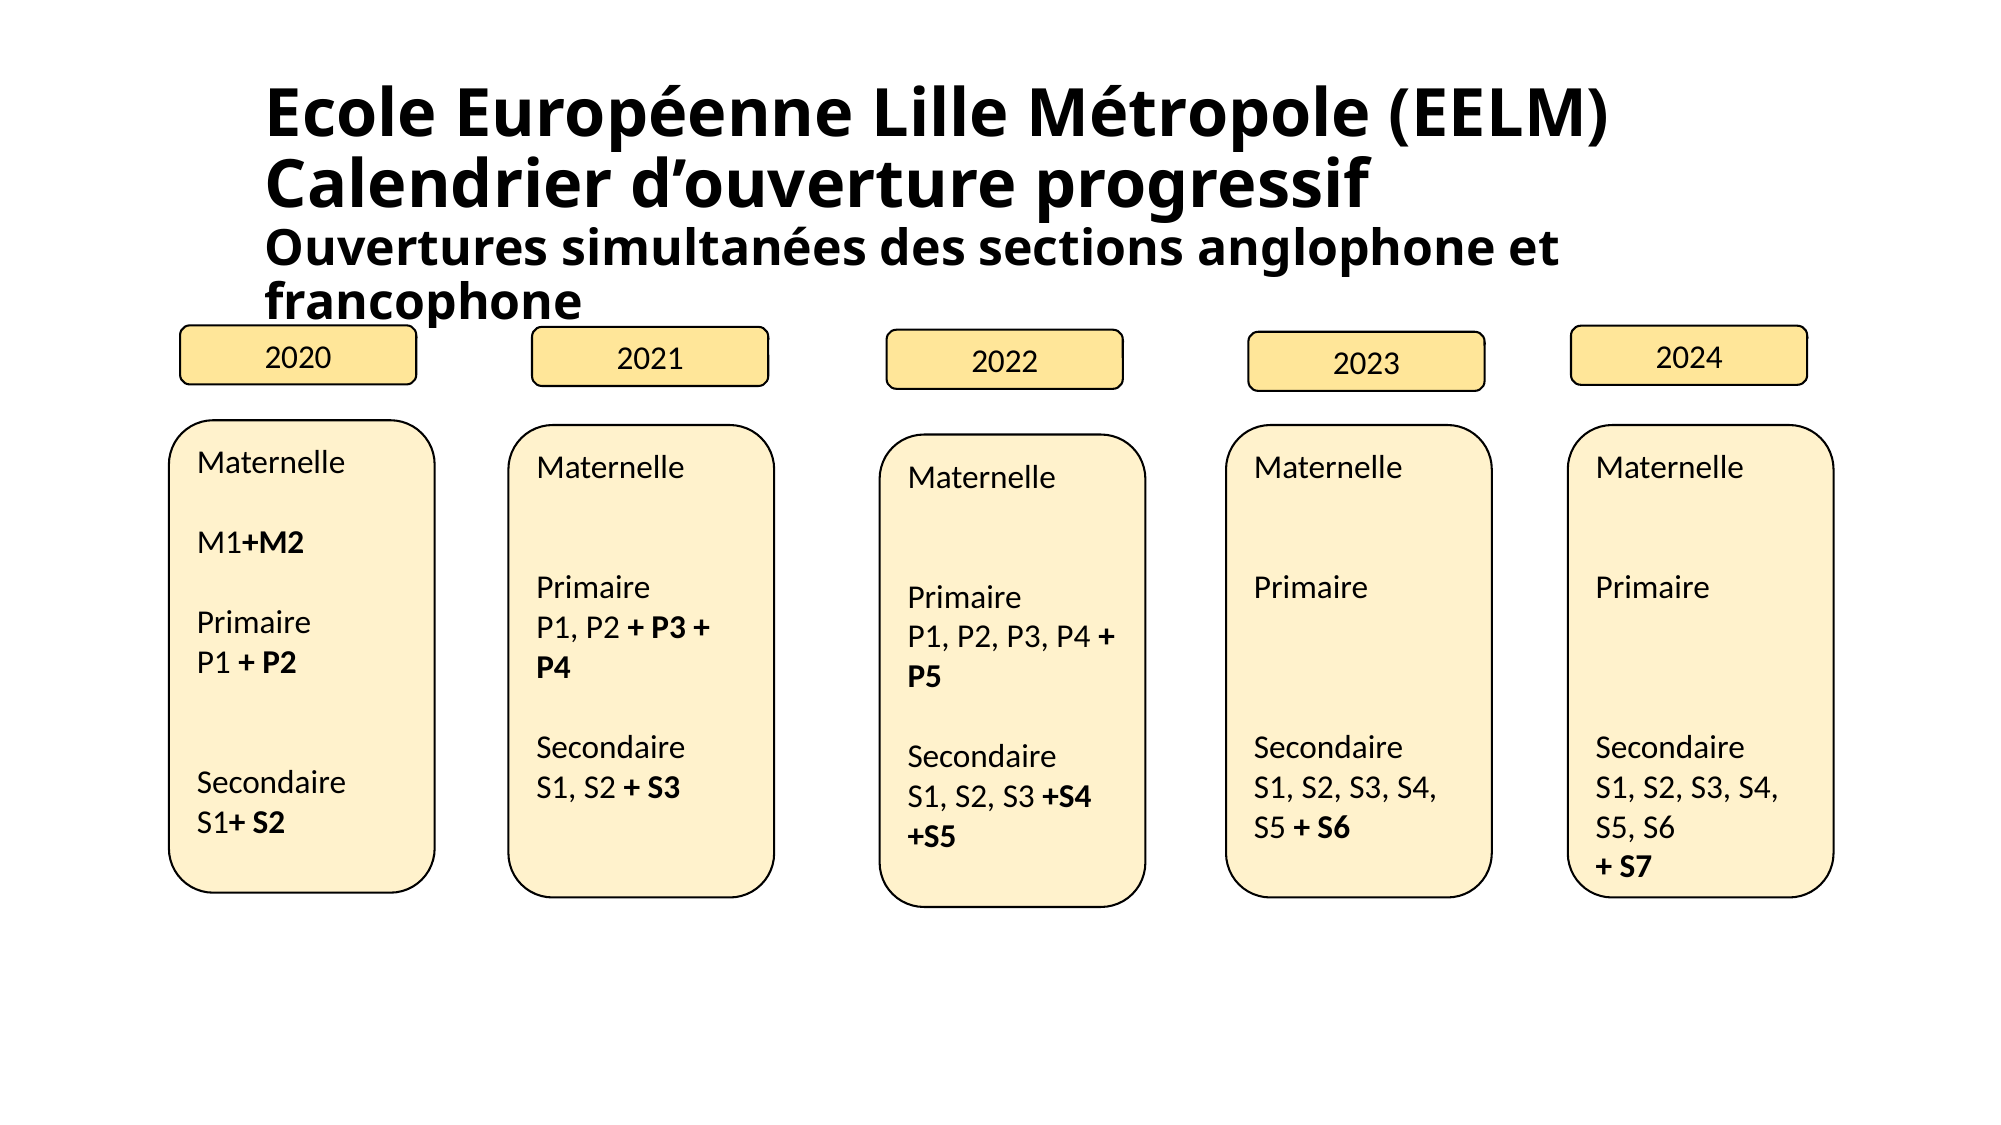

# Ecole Européenne Lille Métropole (EELM) Calendrier d’ouverture progressif Ouvertures simultanées des sections anglophone et francophone
2020
2024
2021
| | | | | | | | | | | | | | |
| --- | --- | --- | --- | --- | --- | --- | --- | --- | --- | --- | --- | --- | --- |
| | | | | | | | | | | | | | |
| | | | | | | | | | | | | | |
| | | | | | | | | | | | | | |
| | | | | | | | | | | | | | |
| | | | | | | | | | | | | | |
| | | | | | | | | | | | | | |
| | | | | | | | | | | | | | |
| | | | | | | | | | | | | | |
| | | | | | | | | | | | | | |
| | | | | | | | | | | | | | |
| | | | | | | | | | | | | | |
| | | | | | | | | | | | | | |
| | | | | | | | | | | | | | |
2022
2023
Maternelle
M1+M2
Primaire
P1 + P2
Secondaire
S1+ S2
Maternelle
Primaire
P1, P2 + P3 + P4
Secondaire
S1, S2 + S3
Maternelle
Primaire
Secondaire
S1, S2, S3, S4, S5 + S6
Maternelle
Primaire
Secondaire
S1, S2, S3, S4, S5, S6
+ S7
Maternelle
Primaire
P1, P2, P3, P4 + P5
Secondaire
S1, S2, S3 +S4 +S5